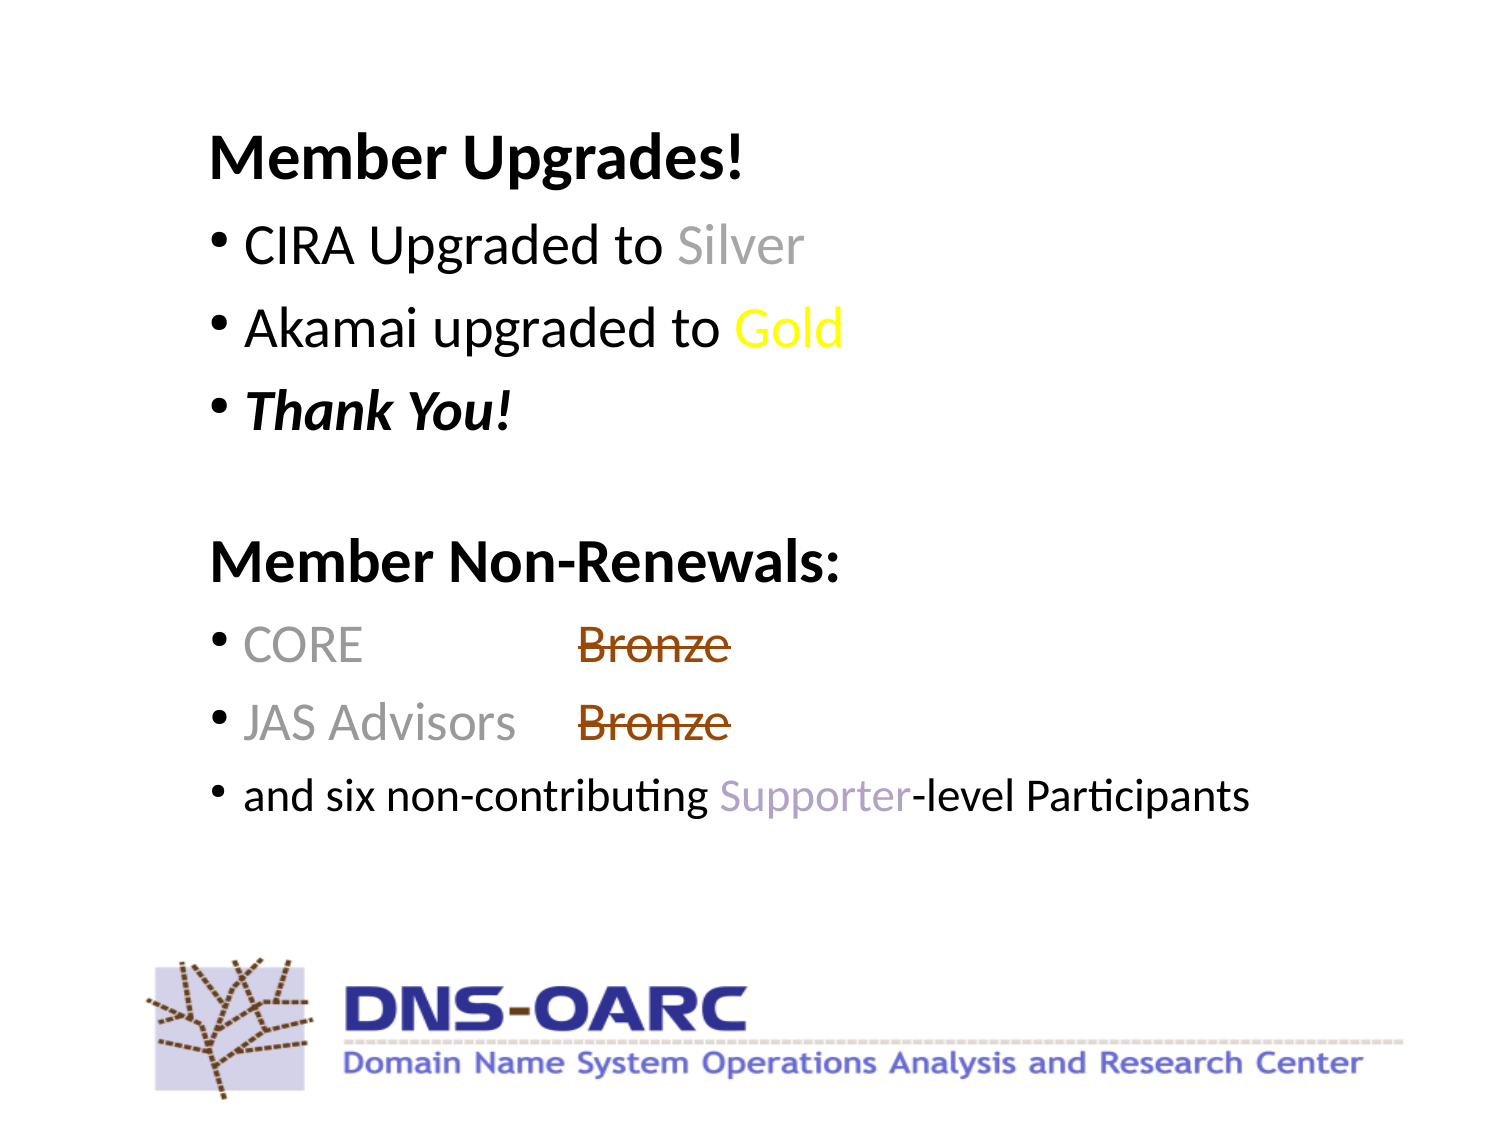

Member Upgrades!
CIRA Upgraded to Silver
Akamai upgraded to Gold
Thank You!
# Member Non-Renewals:
CORE	 																		Bronze
JAS Advisors 			Bronze
and six non-contributing Supporter-level Participants